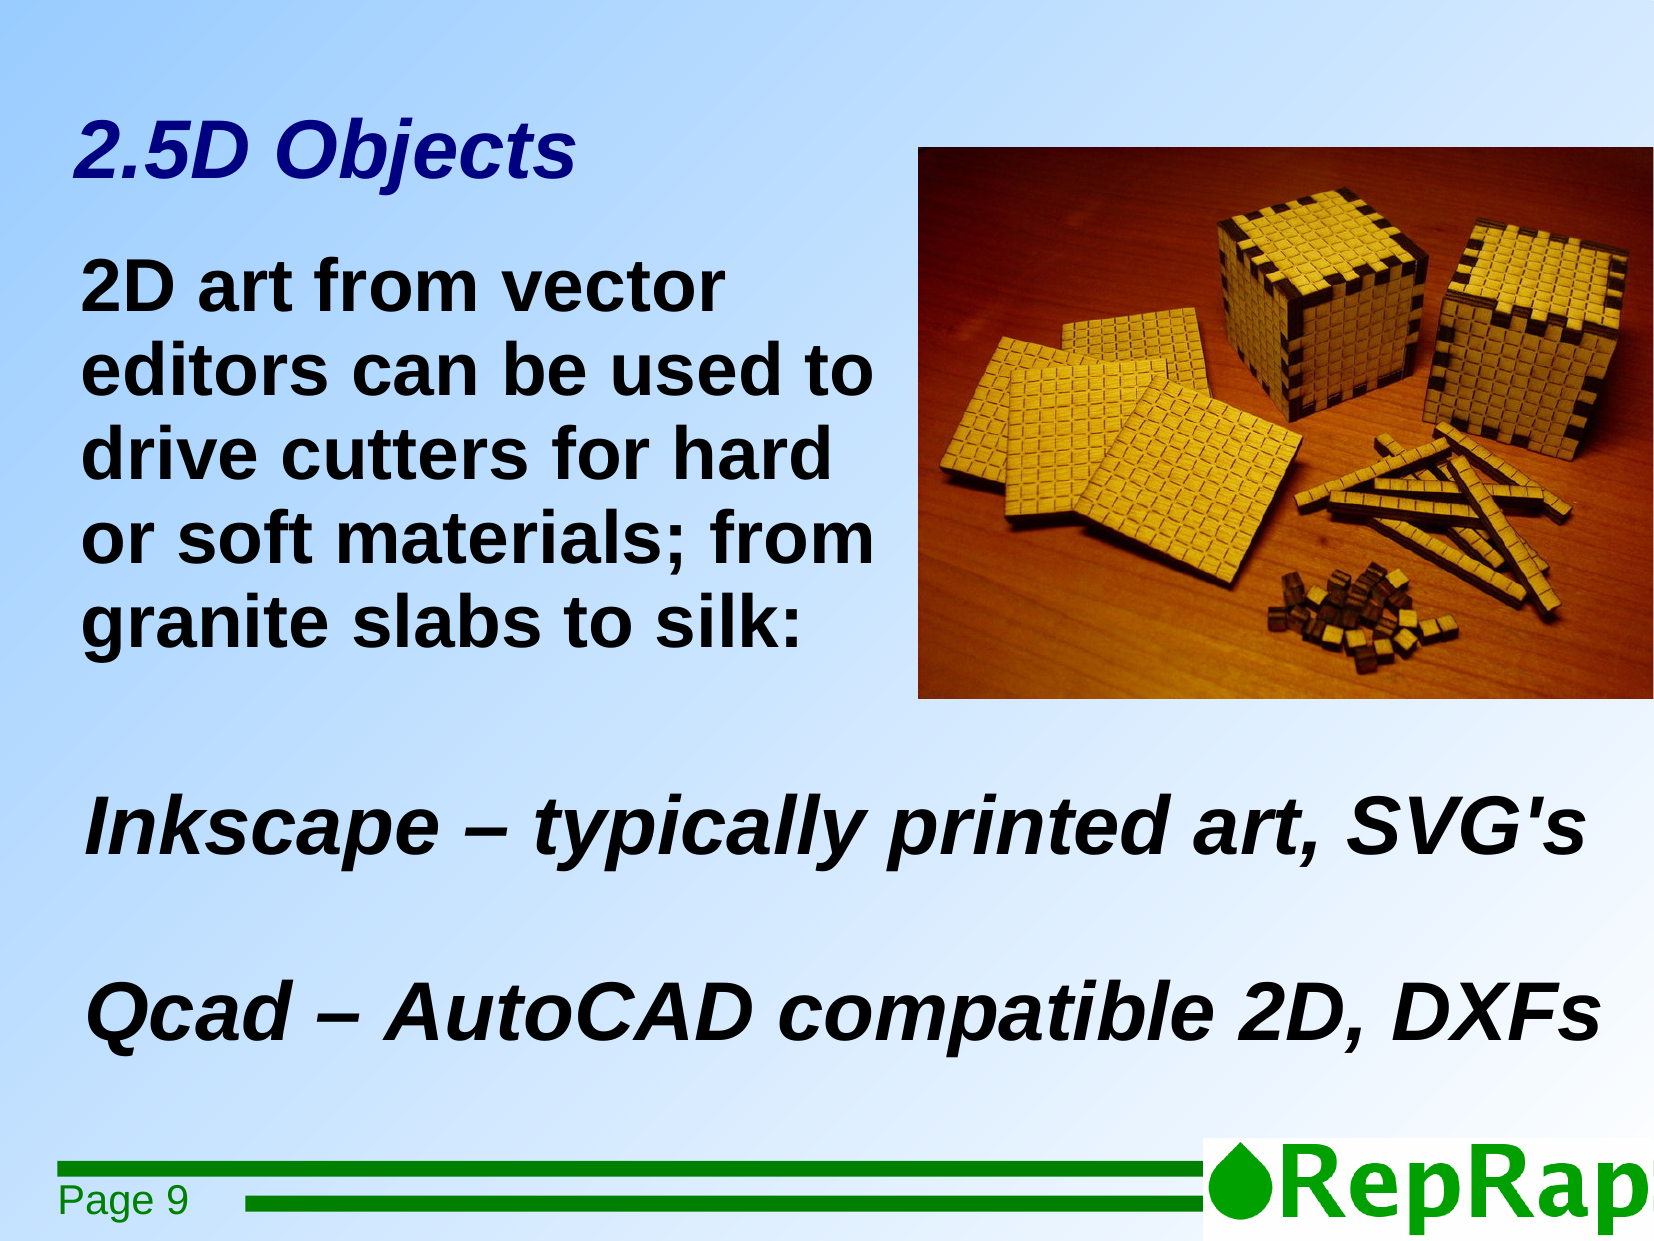

# 2.5D Objects
2D art from vector editors can be used to drive cutters for hard or soft materials; from granite slabs to silk:
Inkscape – typically printed art, SVG's
Qcad – AutoCAD compatible 2D, DXFs